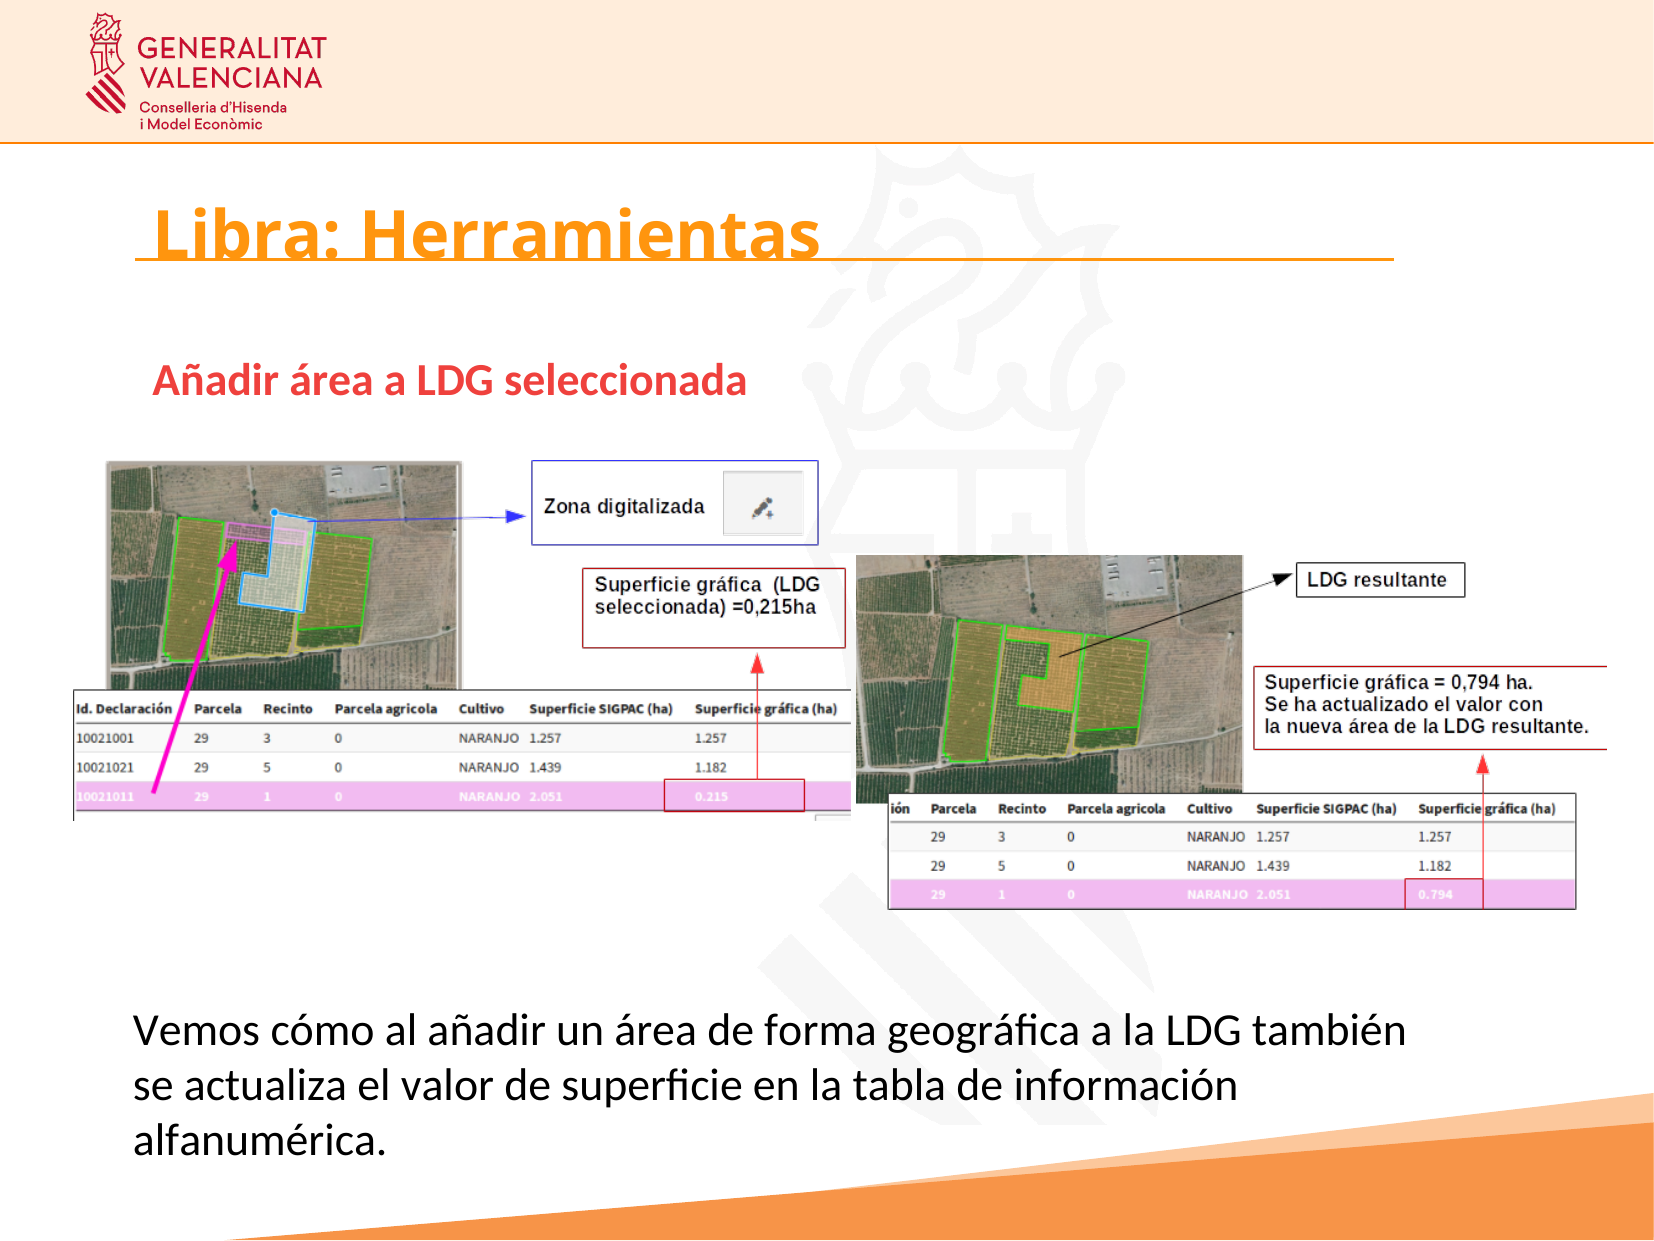

Libra: Herramientas
Añadir área a LDG seleccionada
Vemos cómo al añadir un área de forma geográfica a la LDG también se actualiza el valor de superficie en la tabla de información alfanumérica.